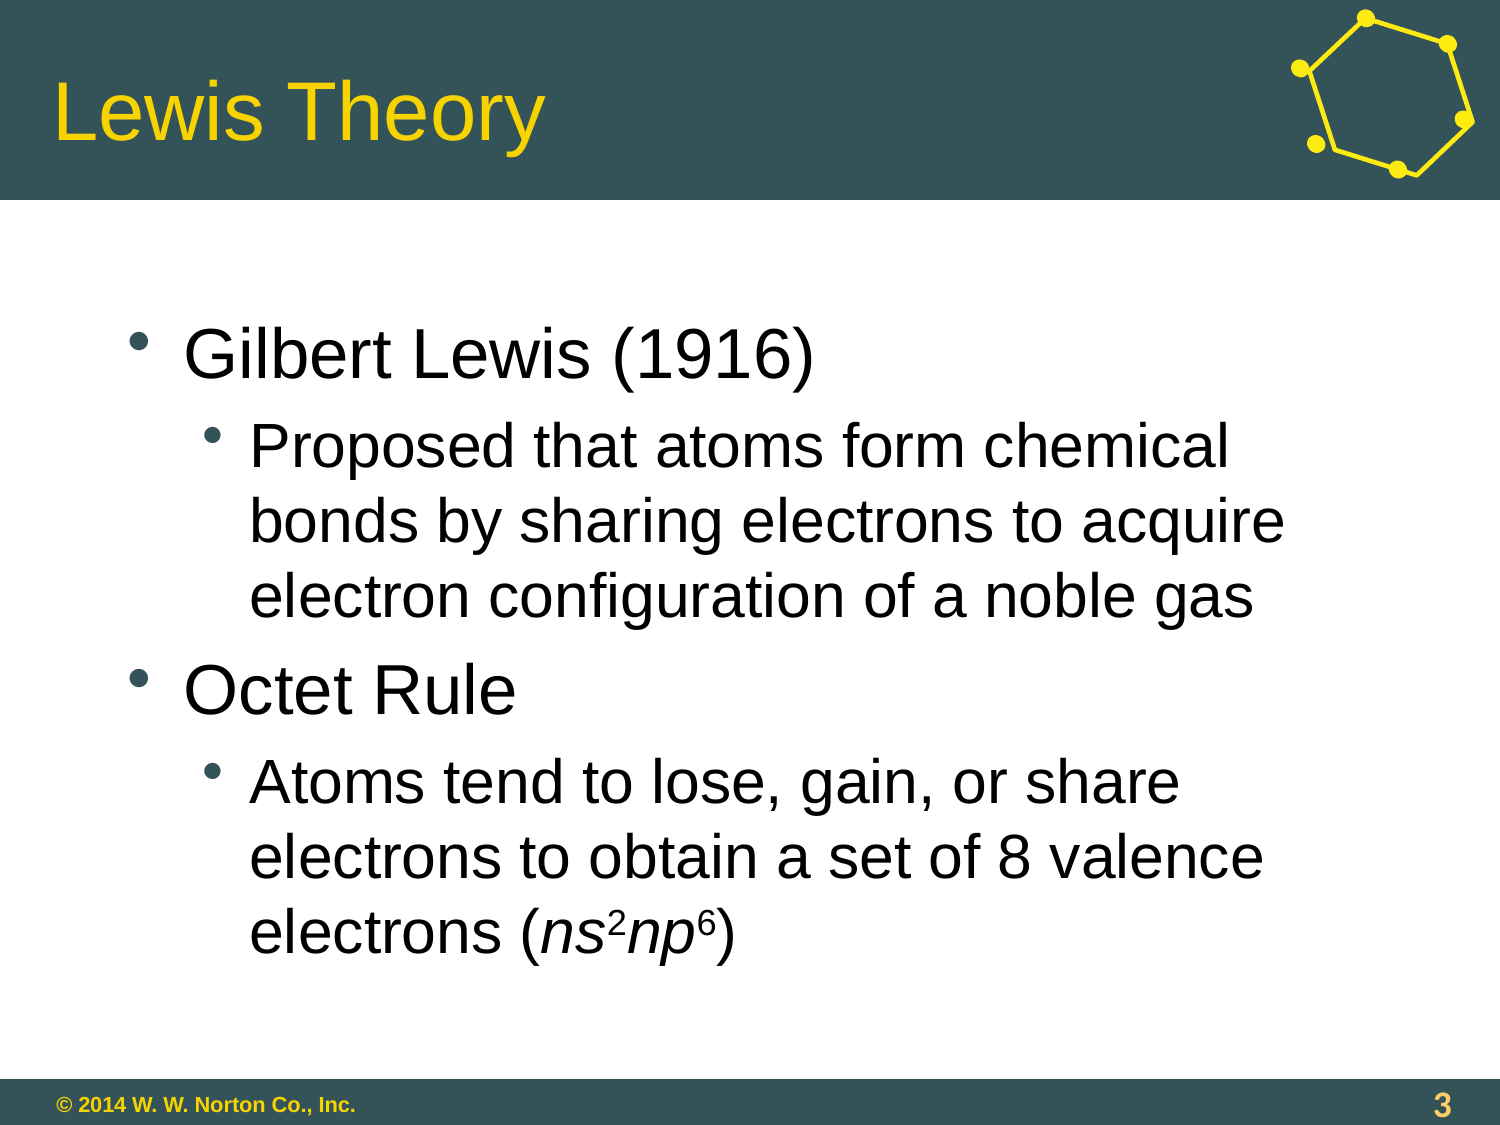

Lewis Theory
# Gilbert Lewis (1916)
Proposed that atoms form chemical bonds by sharing electrons to acquire electron configuration of a noble gas
Octet Rule
Atoms tend to lose, gain, or share electrons to obtain a set of 8 valence electrons (ns2np6)